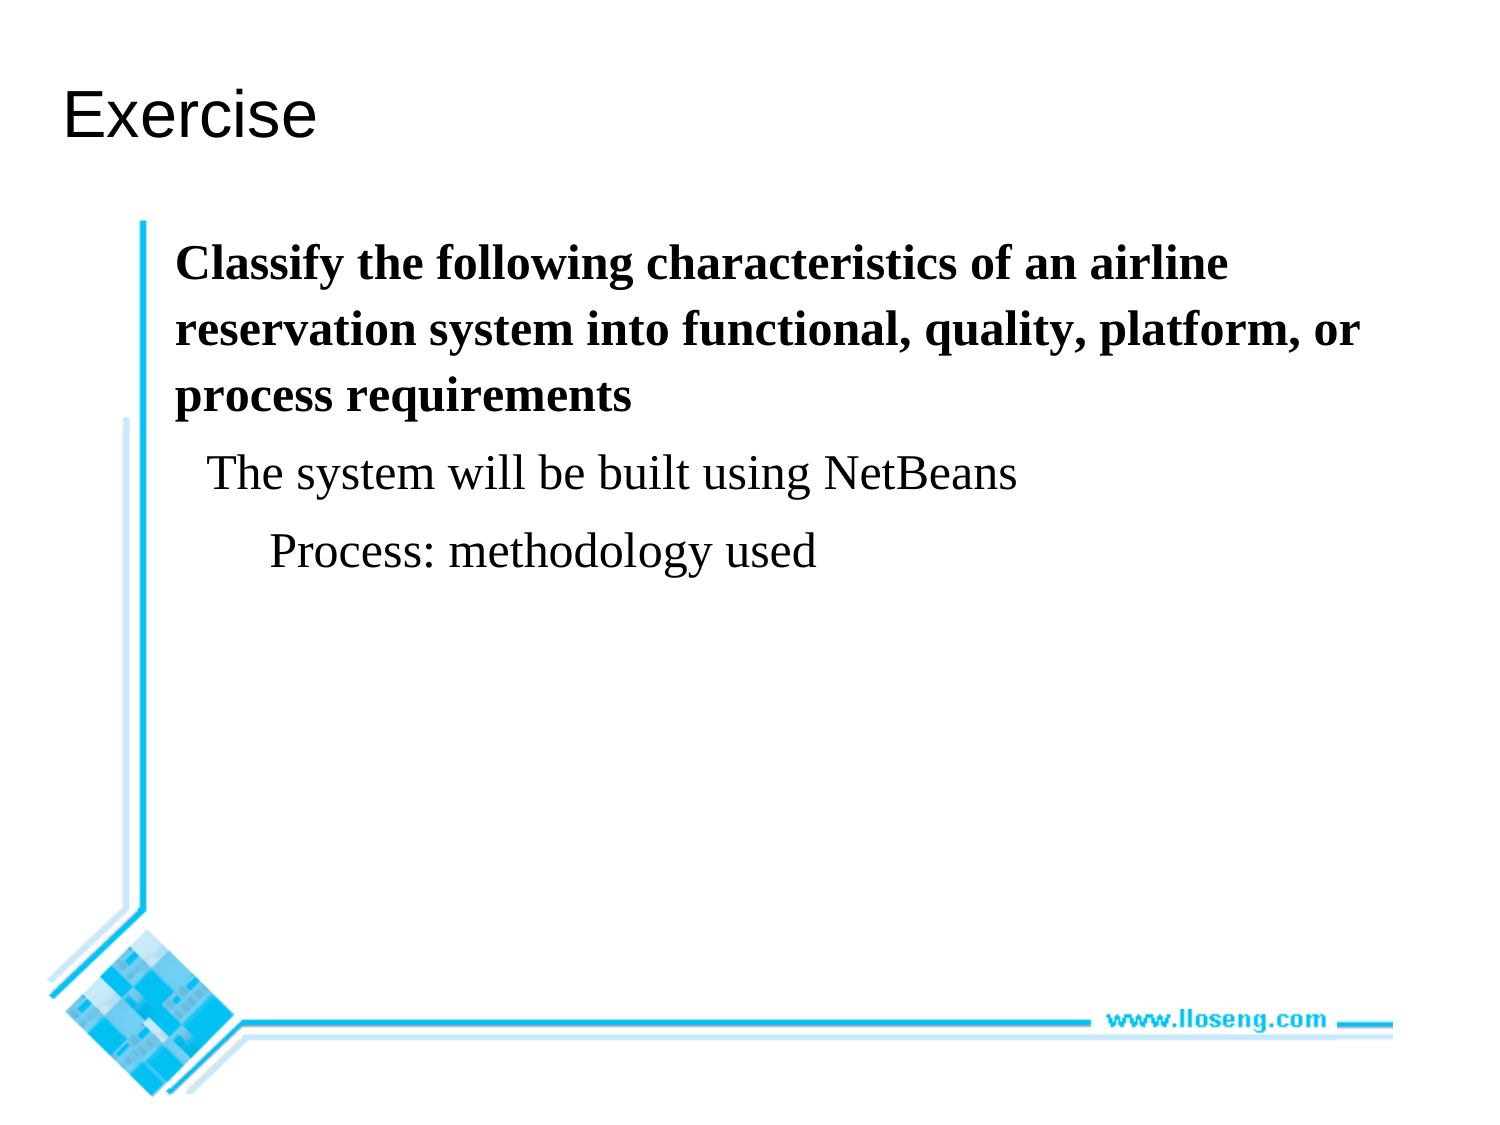

# Exercise
Classify the following characteristics of an airline reservation system into functional, quality, platform, or process requirements
The system will be built using NetBeans
Process: methodology used